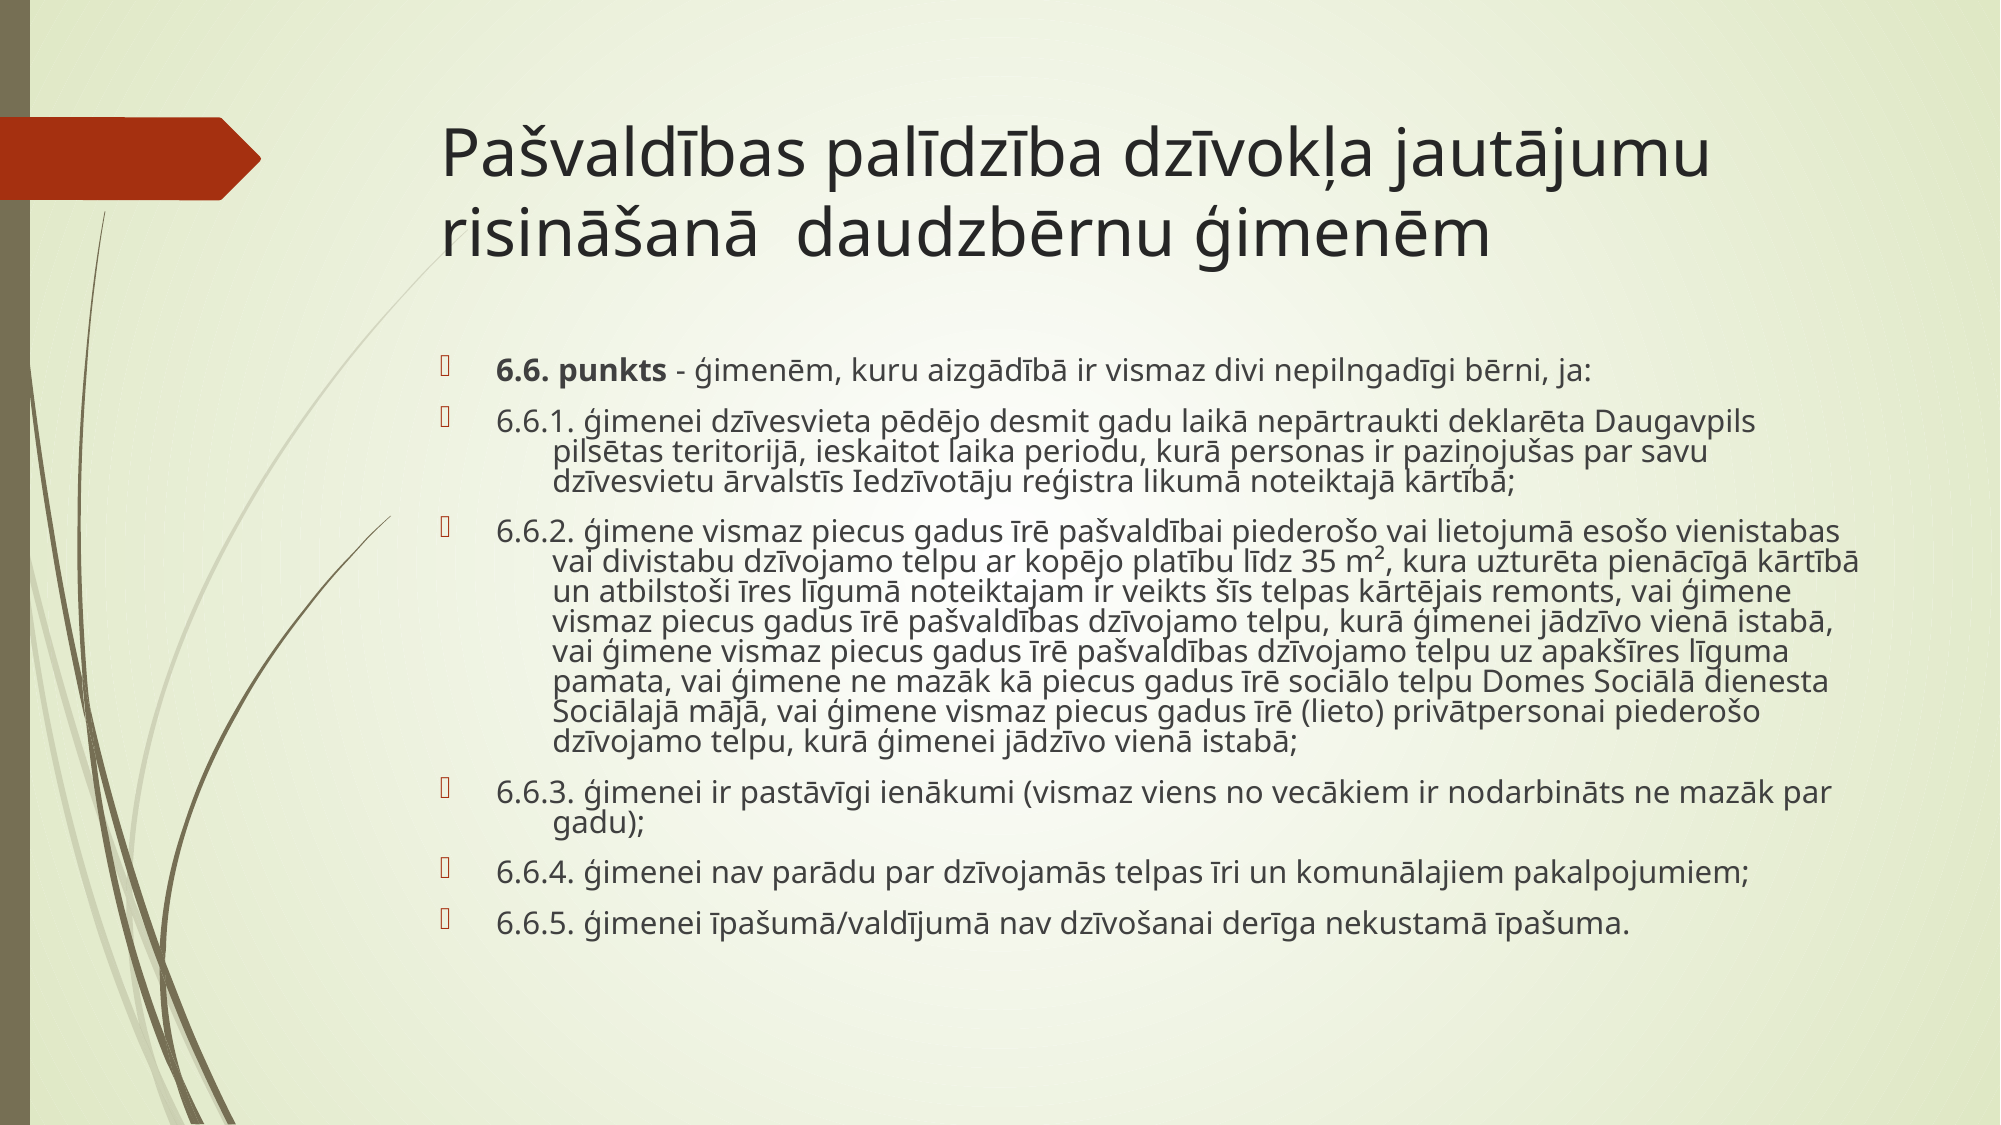

# Pašvaldības palīdzība dzīvokļa jautājumu risināšanā daudzbērnu ģimenēm
6.6. punkts - ģimenēm, kuru aizgādībā ir vismaz divi nepilngadīgi bērni, ja:
6.6.1. ģimenei dzīvesvieta pēdējo desmit gadu laikā nepārtraukti deklarēta Daugavpils pilsētas teritorijā, ieskaitot laika periodu, kurā personas ir paziņojušas par savu dzīvesvietu ārvalstīs Iedzīvotāju reģistra likumā noteiktajā kārtībā;
6.6.2. ģimene vismaz piecus gadus īrē pašvaldībai piederošo vai lietojumā esošo vienistabas vai divistabu dzīvojamo telpu ar kopējo platību līdz 35 m², kura uzturēta pienācīgā kārtībā un atbilstoši īres līgumā noteiktajam ir veikts šīs telpas kārtējais remonts, vai ģimene vismaz piecus gadus īrē pašvaldības dzīvojamo telpu, kurā ģimenei jādzīvo vienā istabā, vai ģimene vismaz piecus gadus īrē pašvaldības dzīvojamo telpu uz apakšīres līguma pamata, vai ģimene ne mazāk kā piecus gadus īrē sociālo telpu Domes Sociālā dienesta Sociālajā mājā, vai ģimene vismaz piecus gadus īrē (lieto) privātpersonai piederošo dzīvojamo telpu, kurā ģimenei jādzīvo vienā istabā;
6.6.3. ģimenei ir pastāvīgi ienākumi (vismaz viens no vecākiem ir nodarbināts ne mazāk par gadu);
6.6.4. ģimenei nav parādu par dzīvojamās telpas īri un komunālajiem pakalpojumiem;
6.6.5. ģimenei īpašumā/valdījumā nav dzīvošanai derīga nekustamā īpašuma.